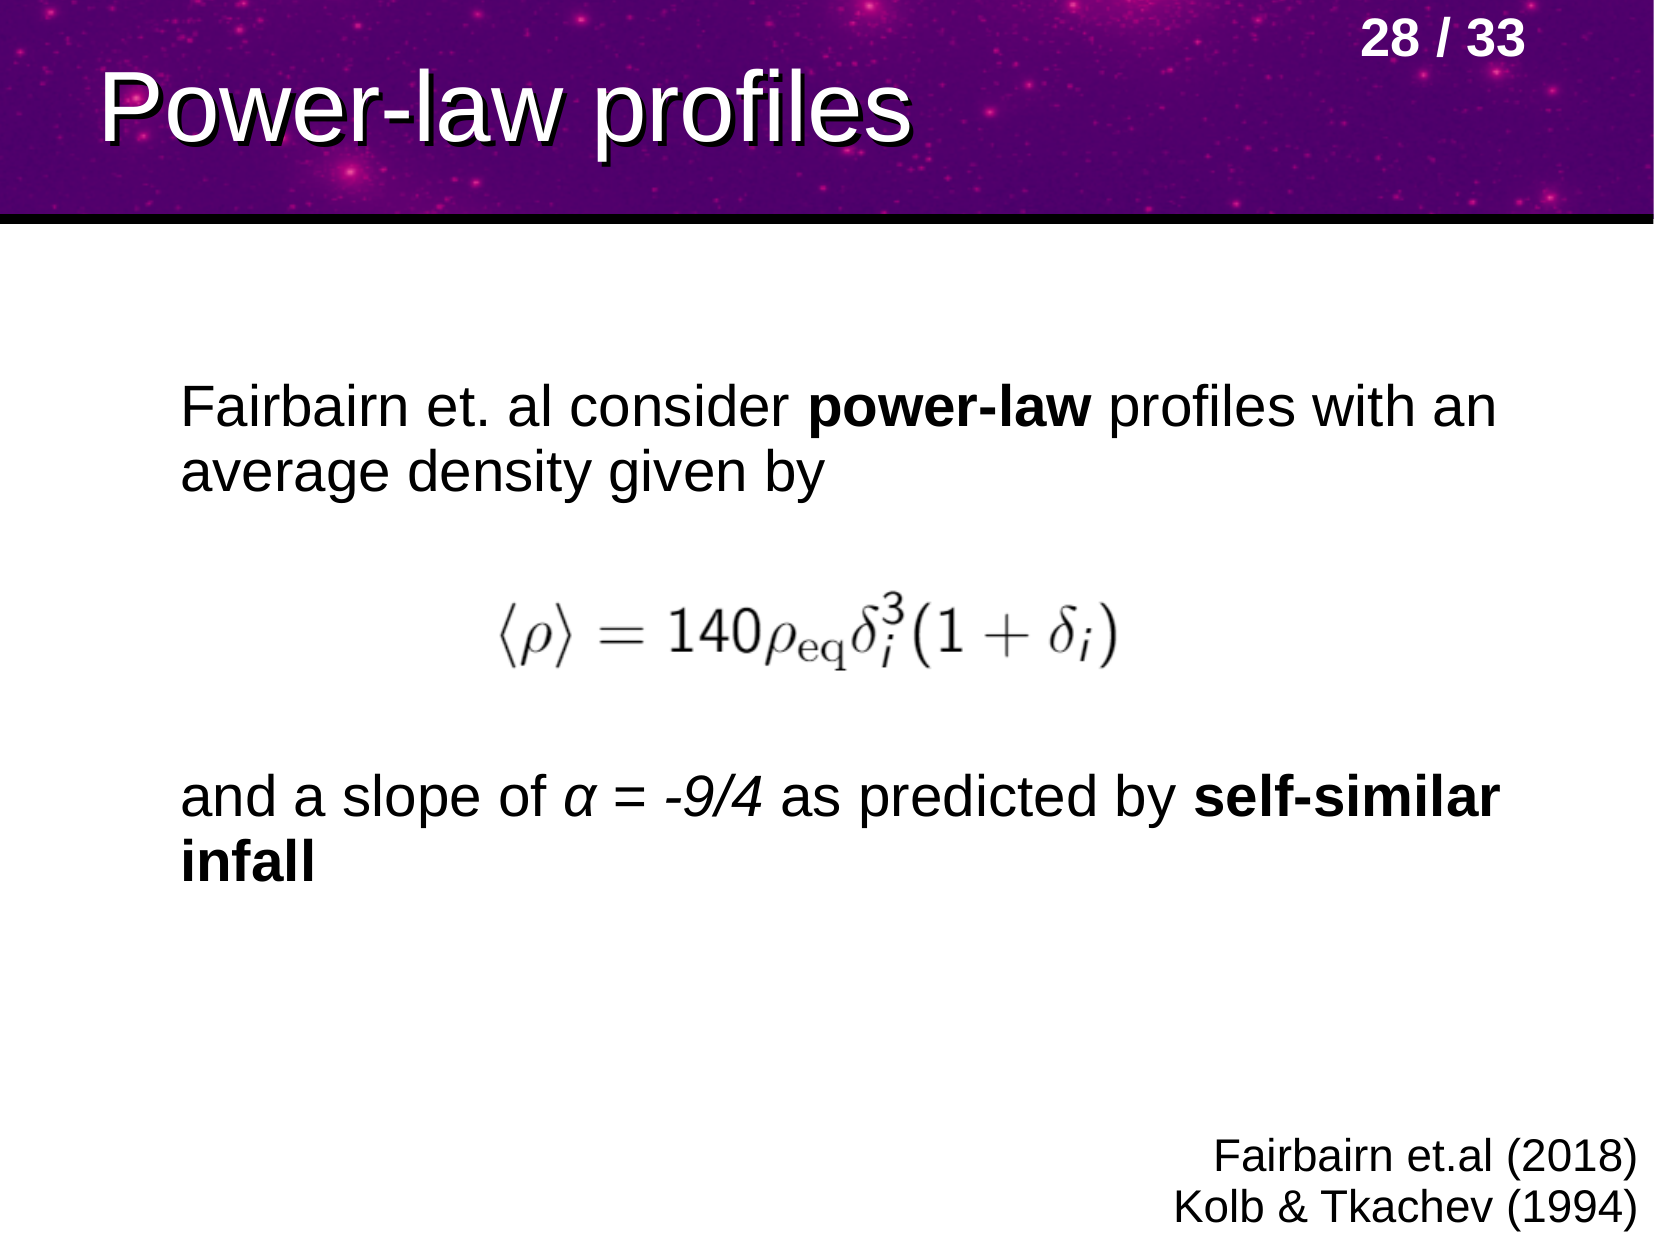

Power-law profiles
Fairbairn et. al consider power-law profiles with an average density given by
and a slope of α = -9/4 as predicted by self-similar infall
Fairbairn et.al (2018)
 Kolb & Tkachev (1994)